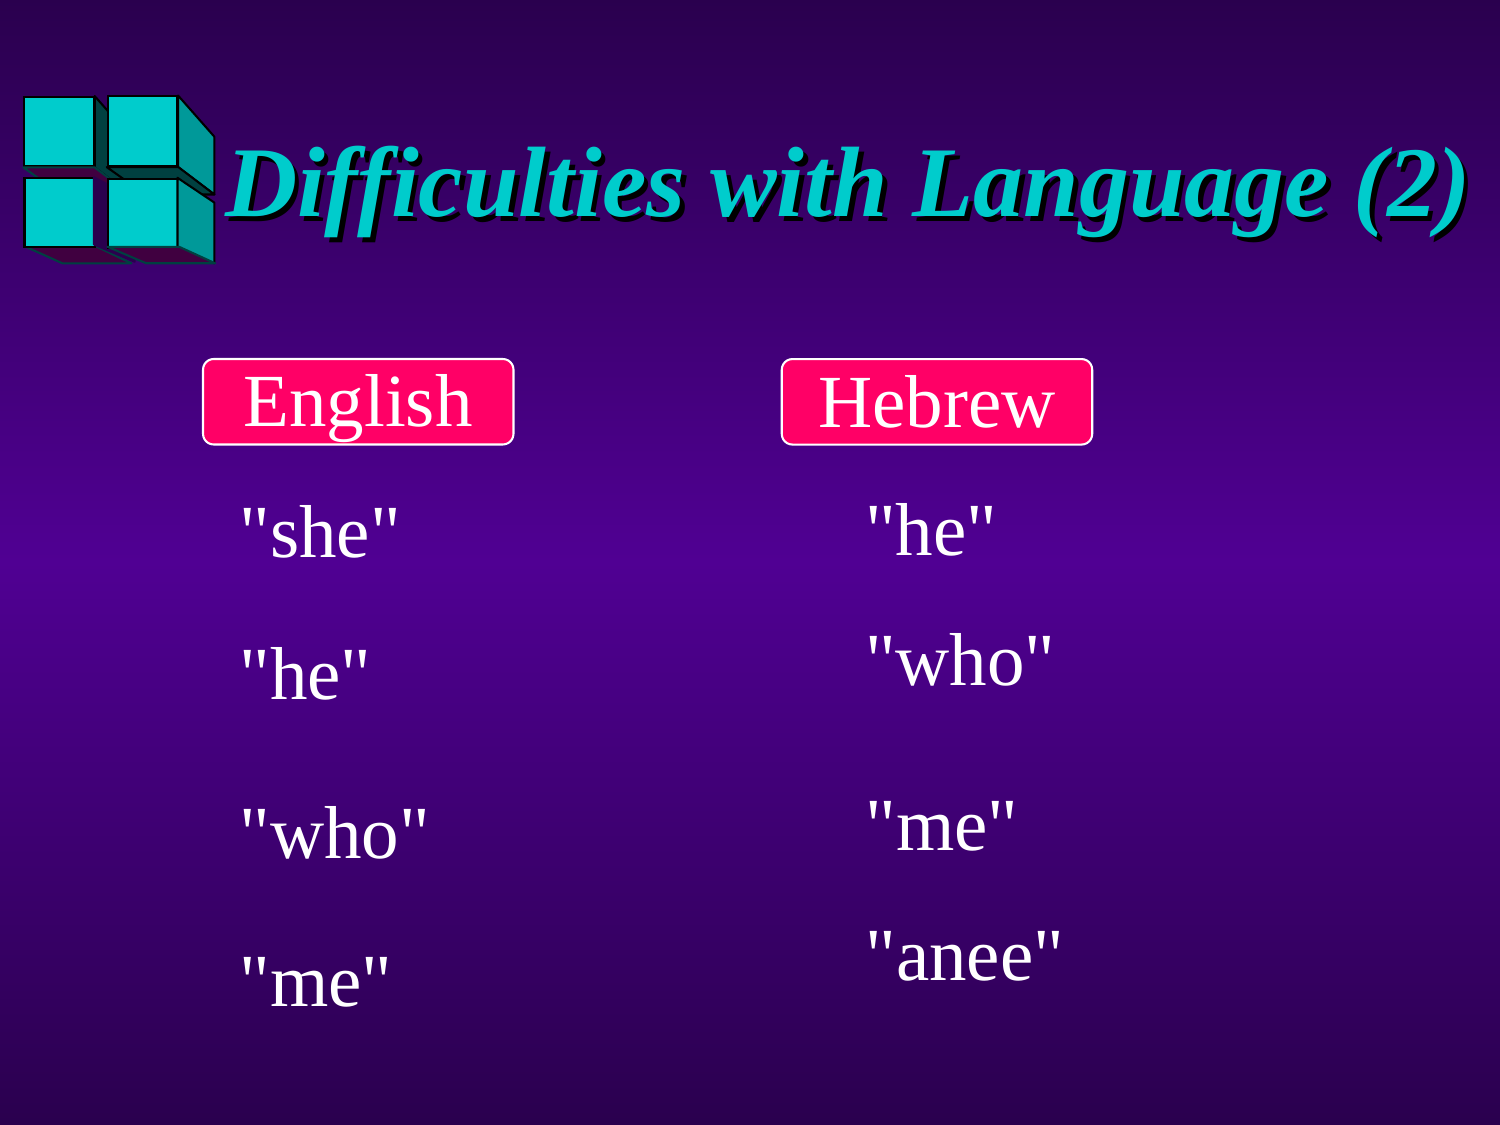

# Difficulties with Language (2)
English
Hebrew
"he"
"she"
"who"
"he"
"me"
"who"
"anee"
"me"